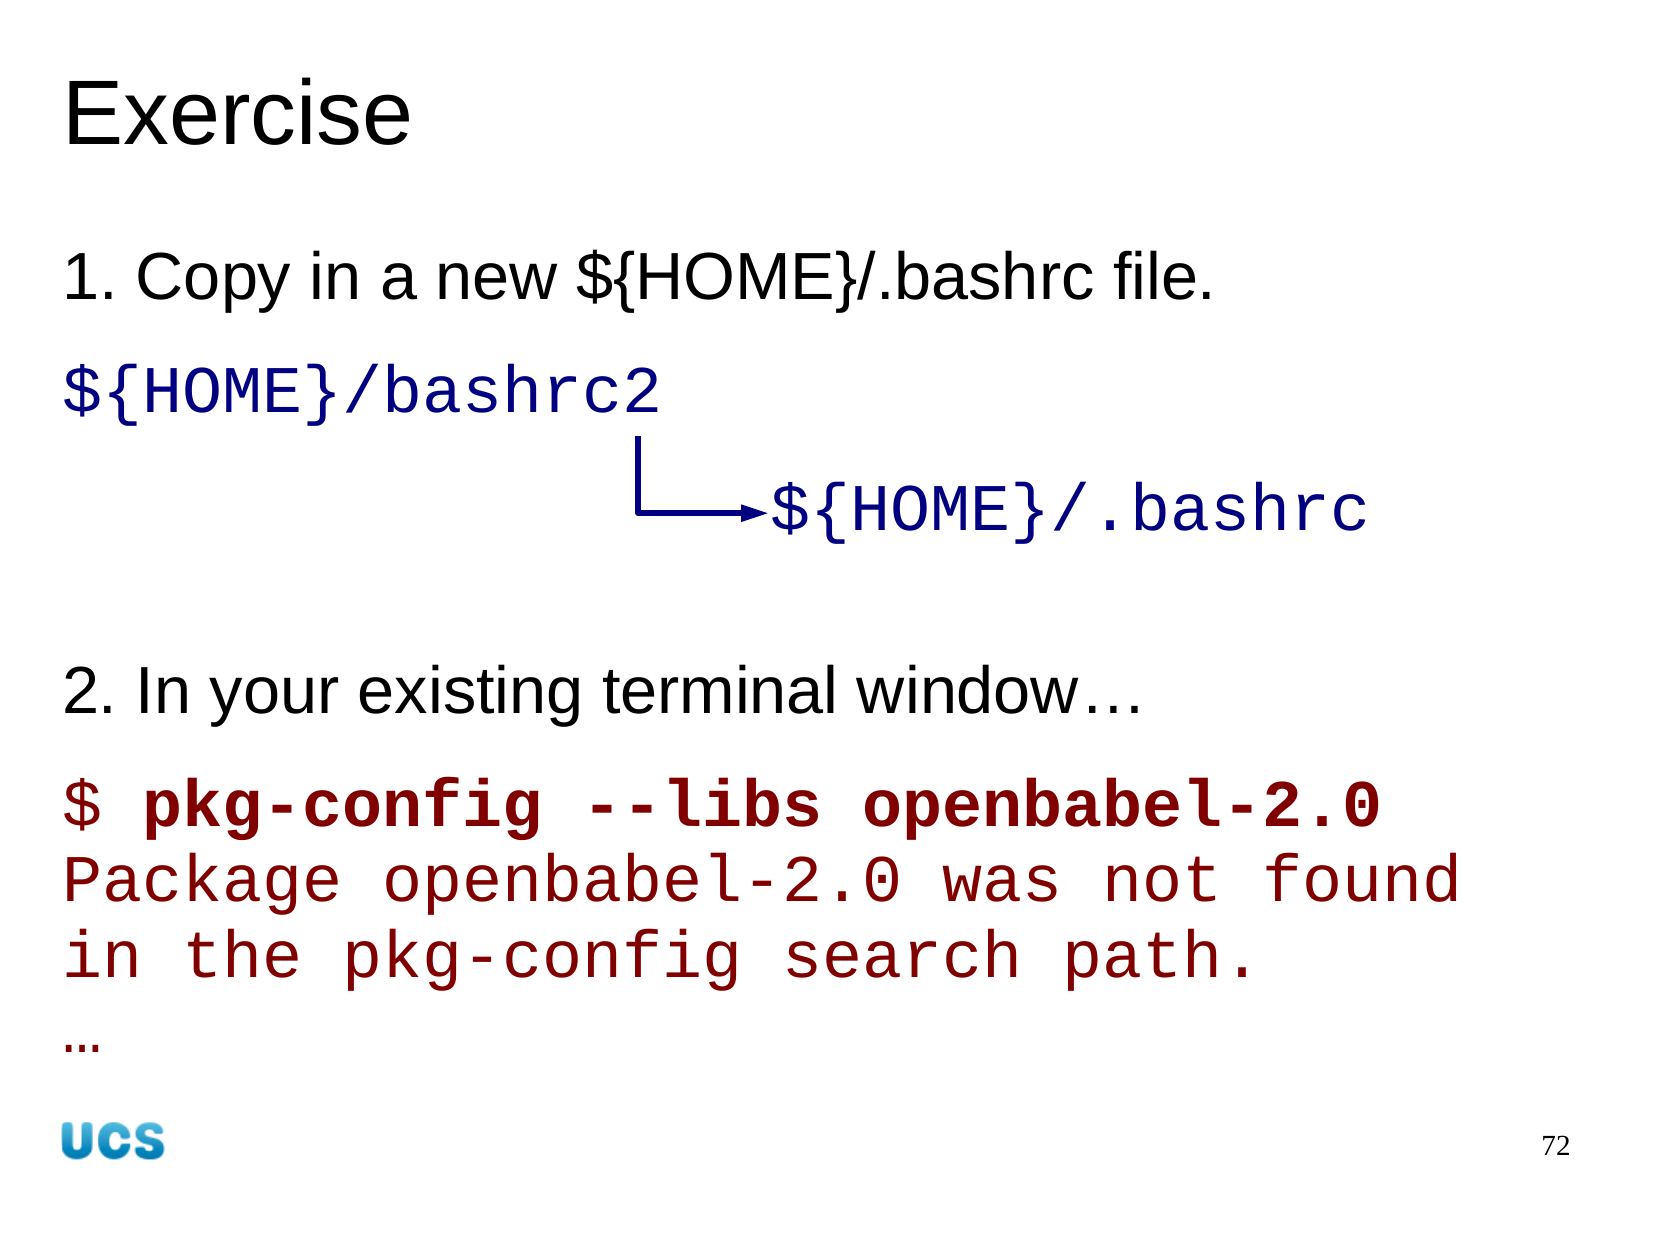

Exercise
1.	Copy in a new ${HOME}/.bashrc file.
${HOME}/bashrc2
${HOME}/.bashrc
2.	In your existing terminal window…
$ pkg-config --libs openbabel-2.0
Package openbabel-2.0 was not found
in the pkg-config search path.
…
72